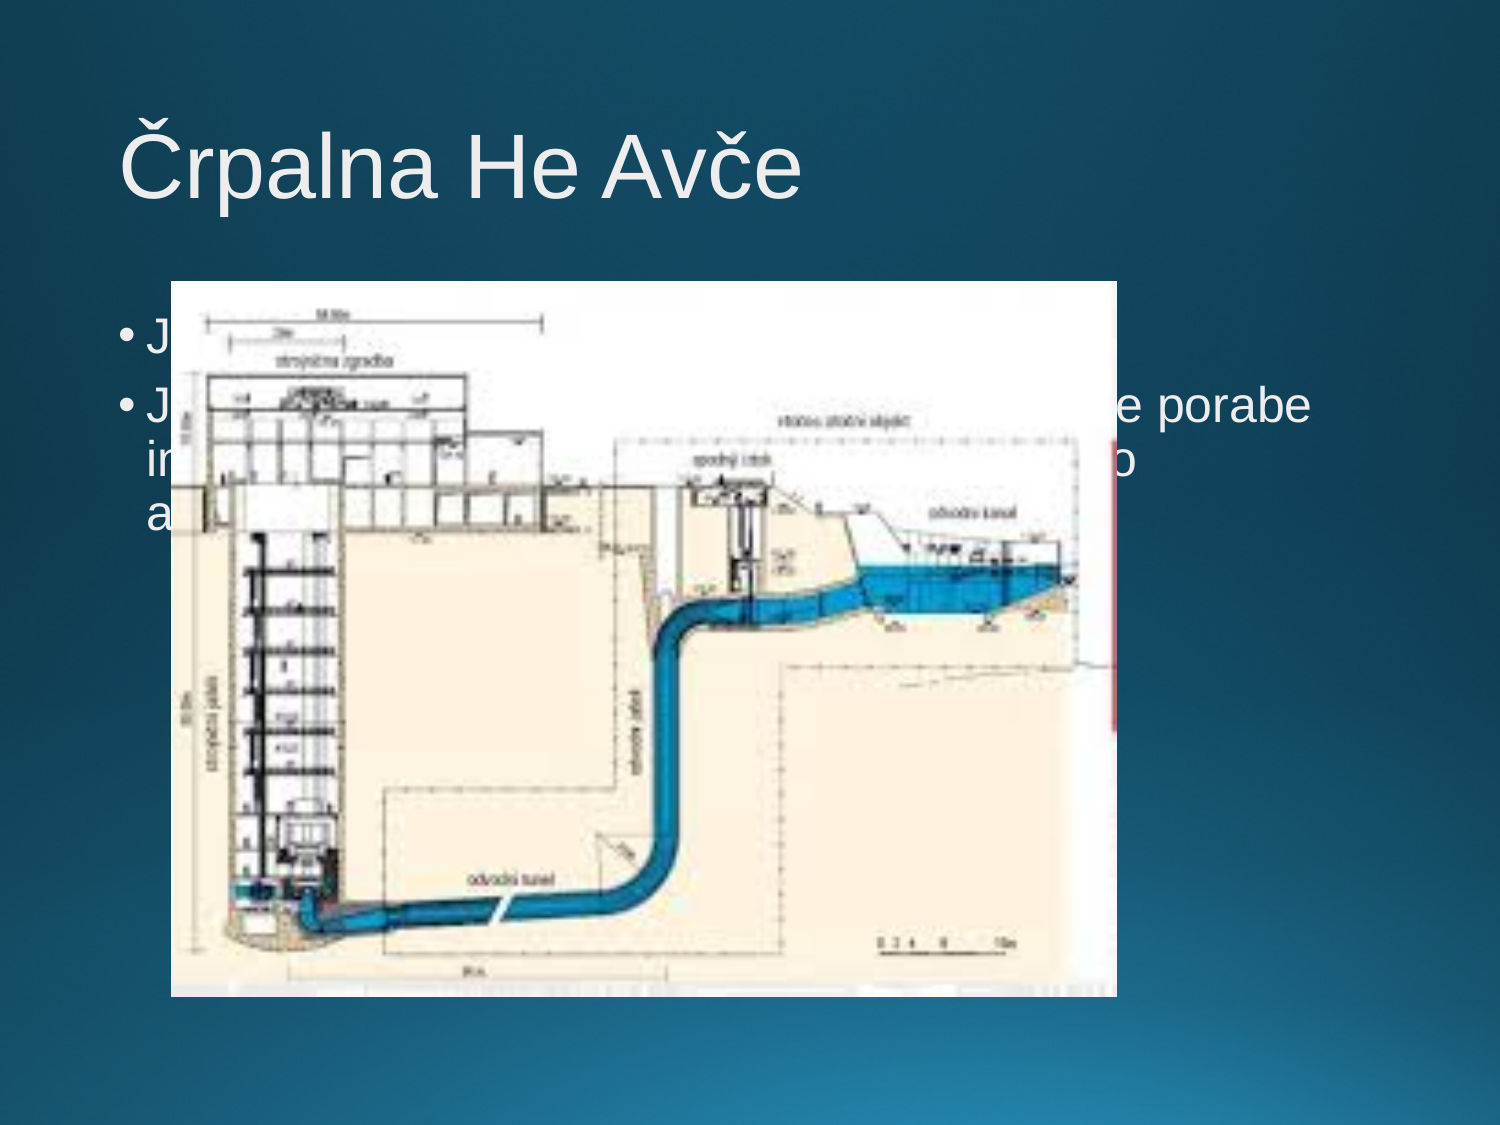

# Črpalna He Avče
Je bila zgrajena leta 2009 ob soči.
Je elektroenergetska naprava ki v času nizke porabe in cene elektrike črpa vodo v umetno zgornjo akumulacijo.